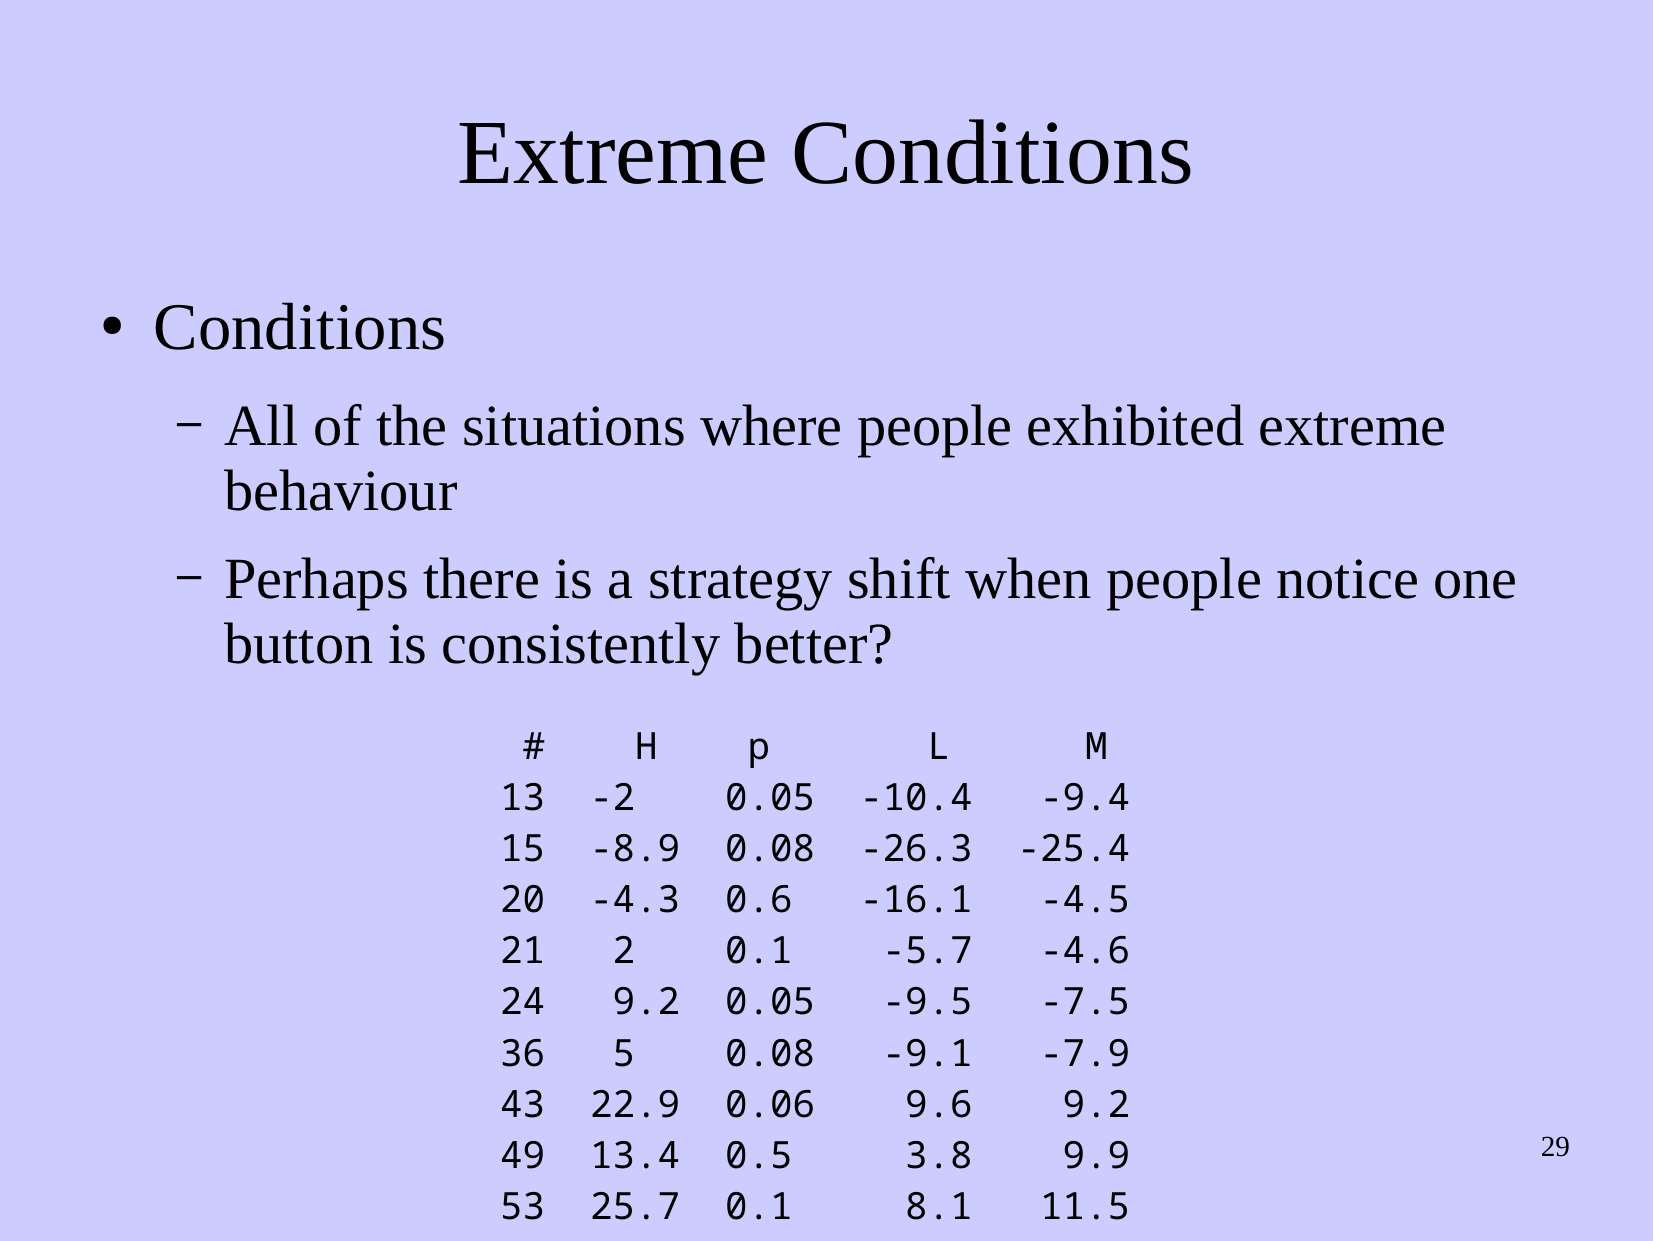

# Extreme Conditions
Conditions
All of the situations where people exhibited extreme behaviour
Perhaps there is a strategy shift when people notice one button is consistently better?
 # H p L M
13 -2 0.05 -10.4 -9.4
15 -8.9 0.08 -26.3 -25.4
20 -4.3 0.6 -16.1 -4.5
21 2 0.1 -5.7 -4.6
24 9.2 0.05 -9.5 -7.5
36 5 0.08 -9.1 -7.9
43 22.9 0.06 9.6 9.2
49 13.4 0.5 3.8 9.9
53 25.7 0.1 8.1 11.5
29